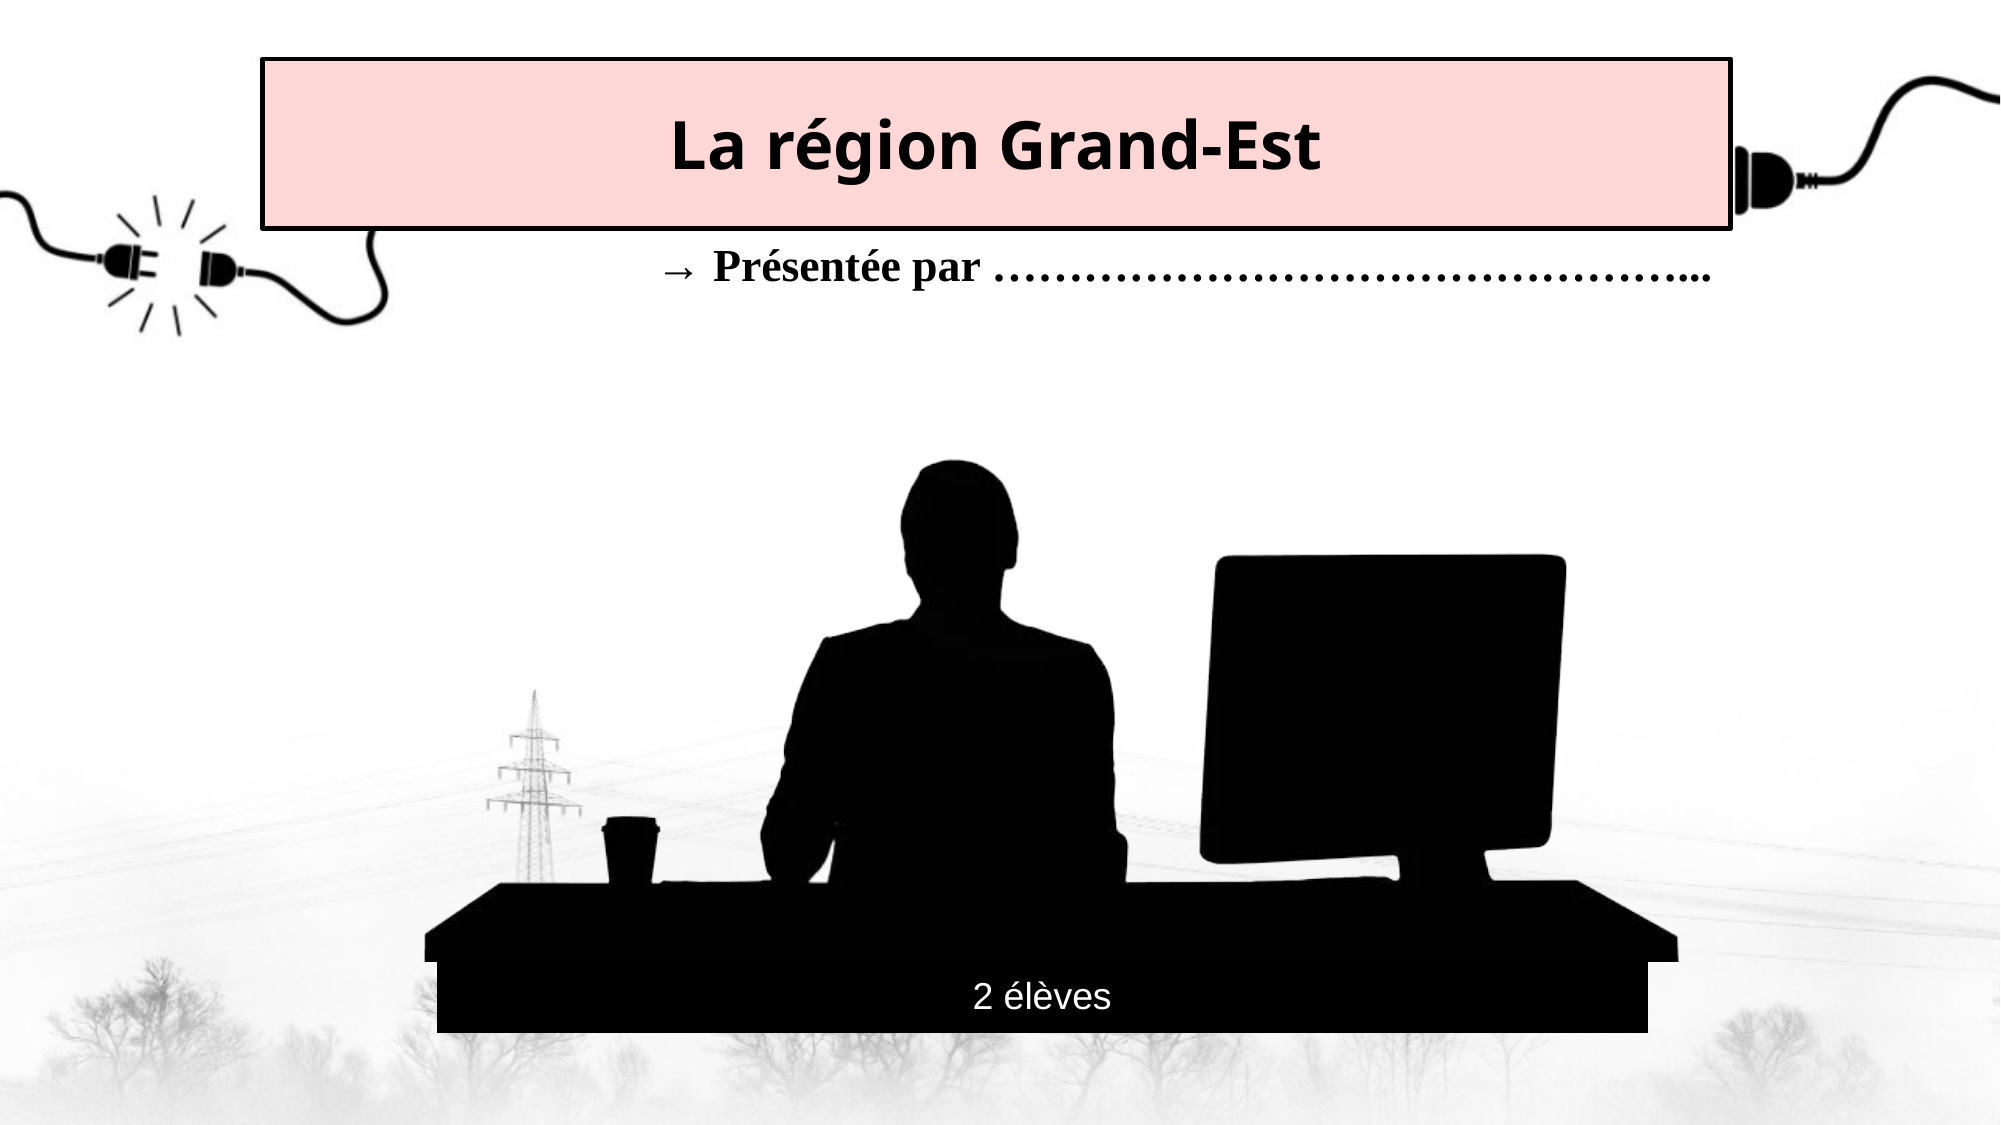

La région Grand-Est
→ Présentée par ………………………………………...
2 élèves